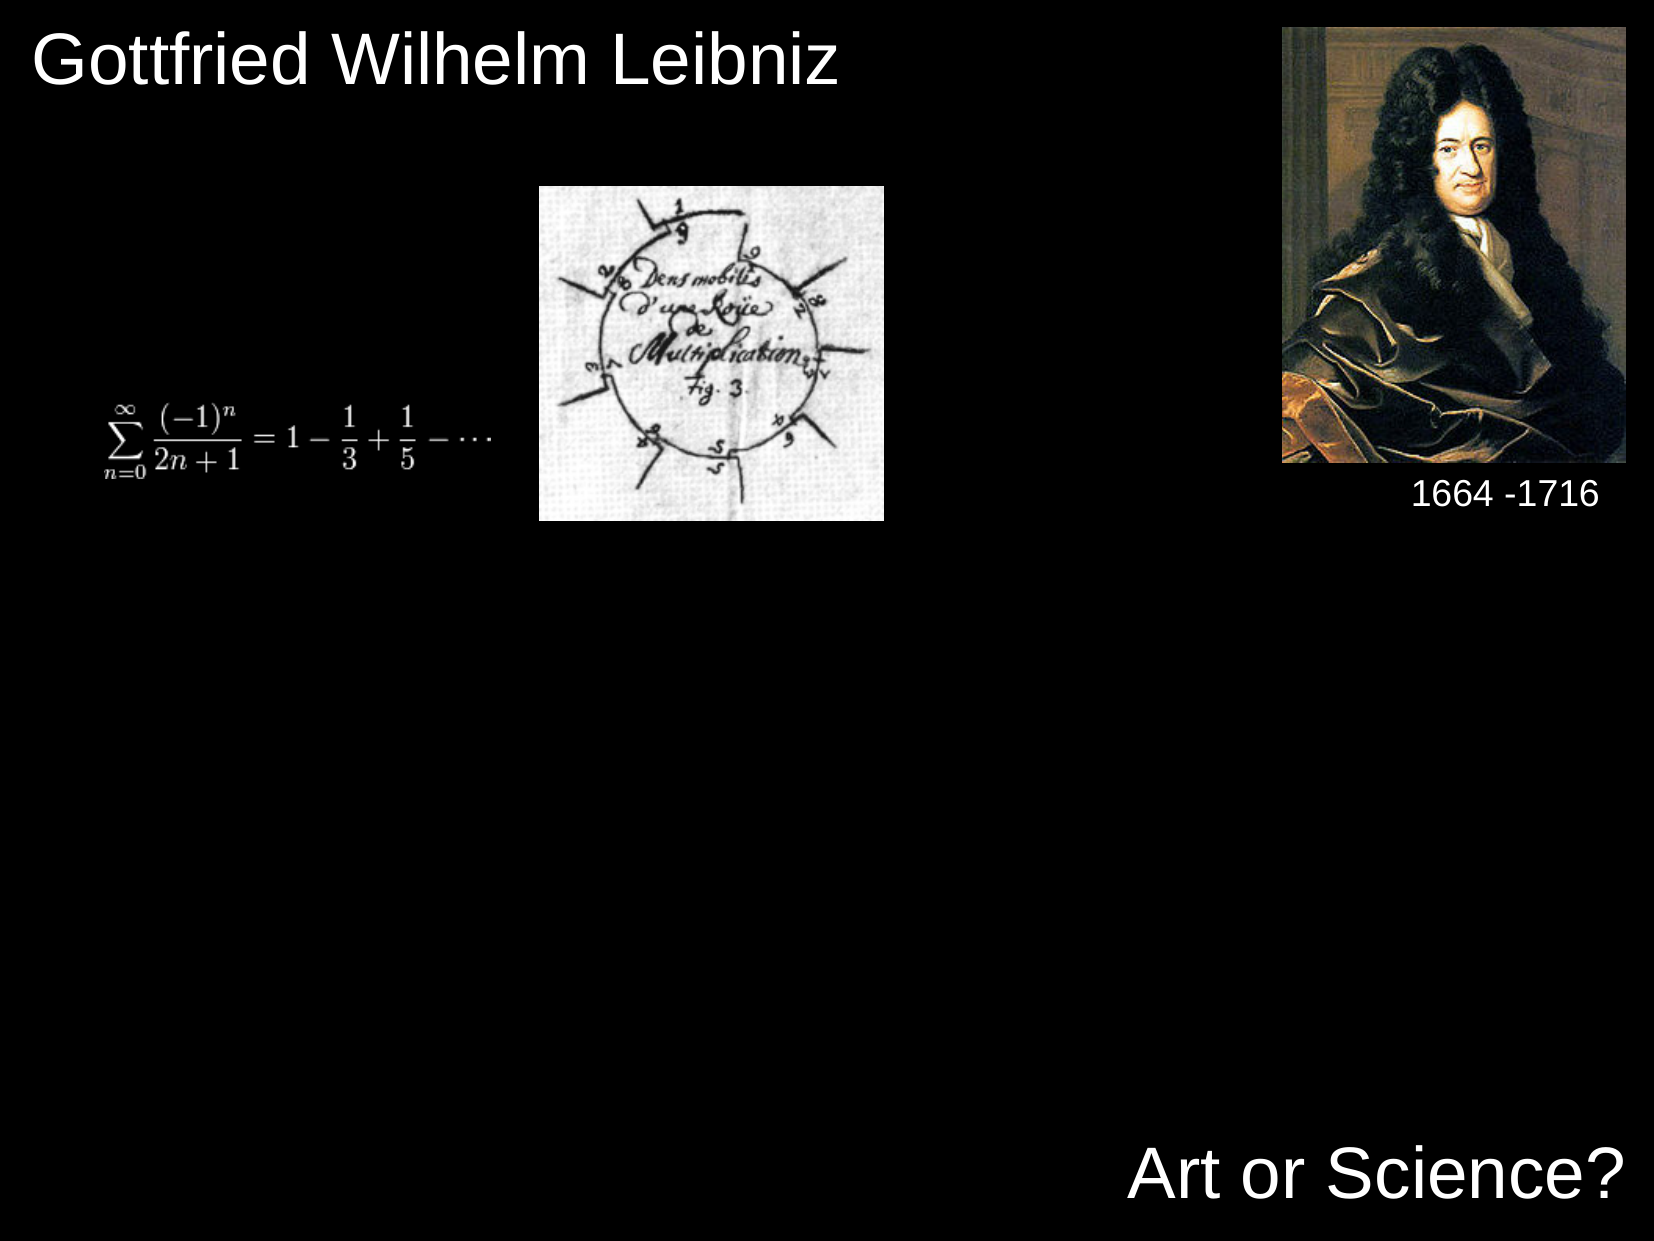

Gottfried Wilhelm Leibniz
1664 -1716
Art or Science?